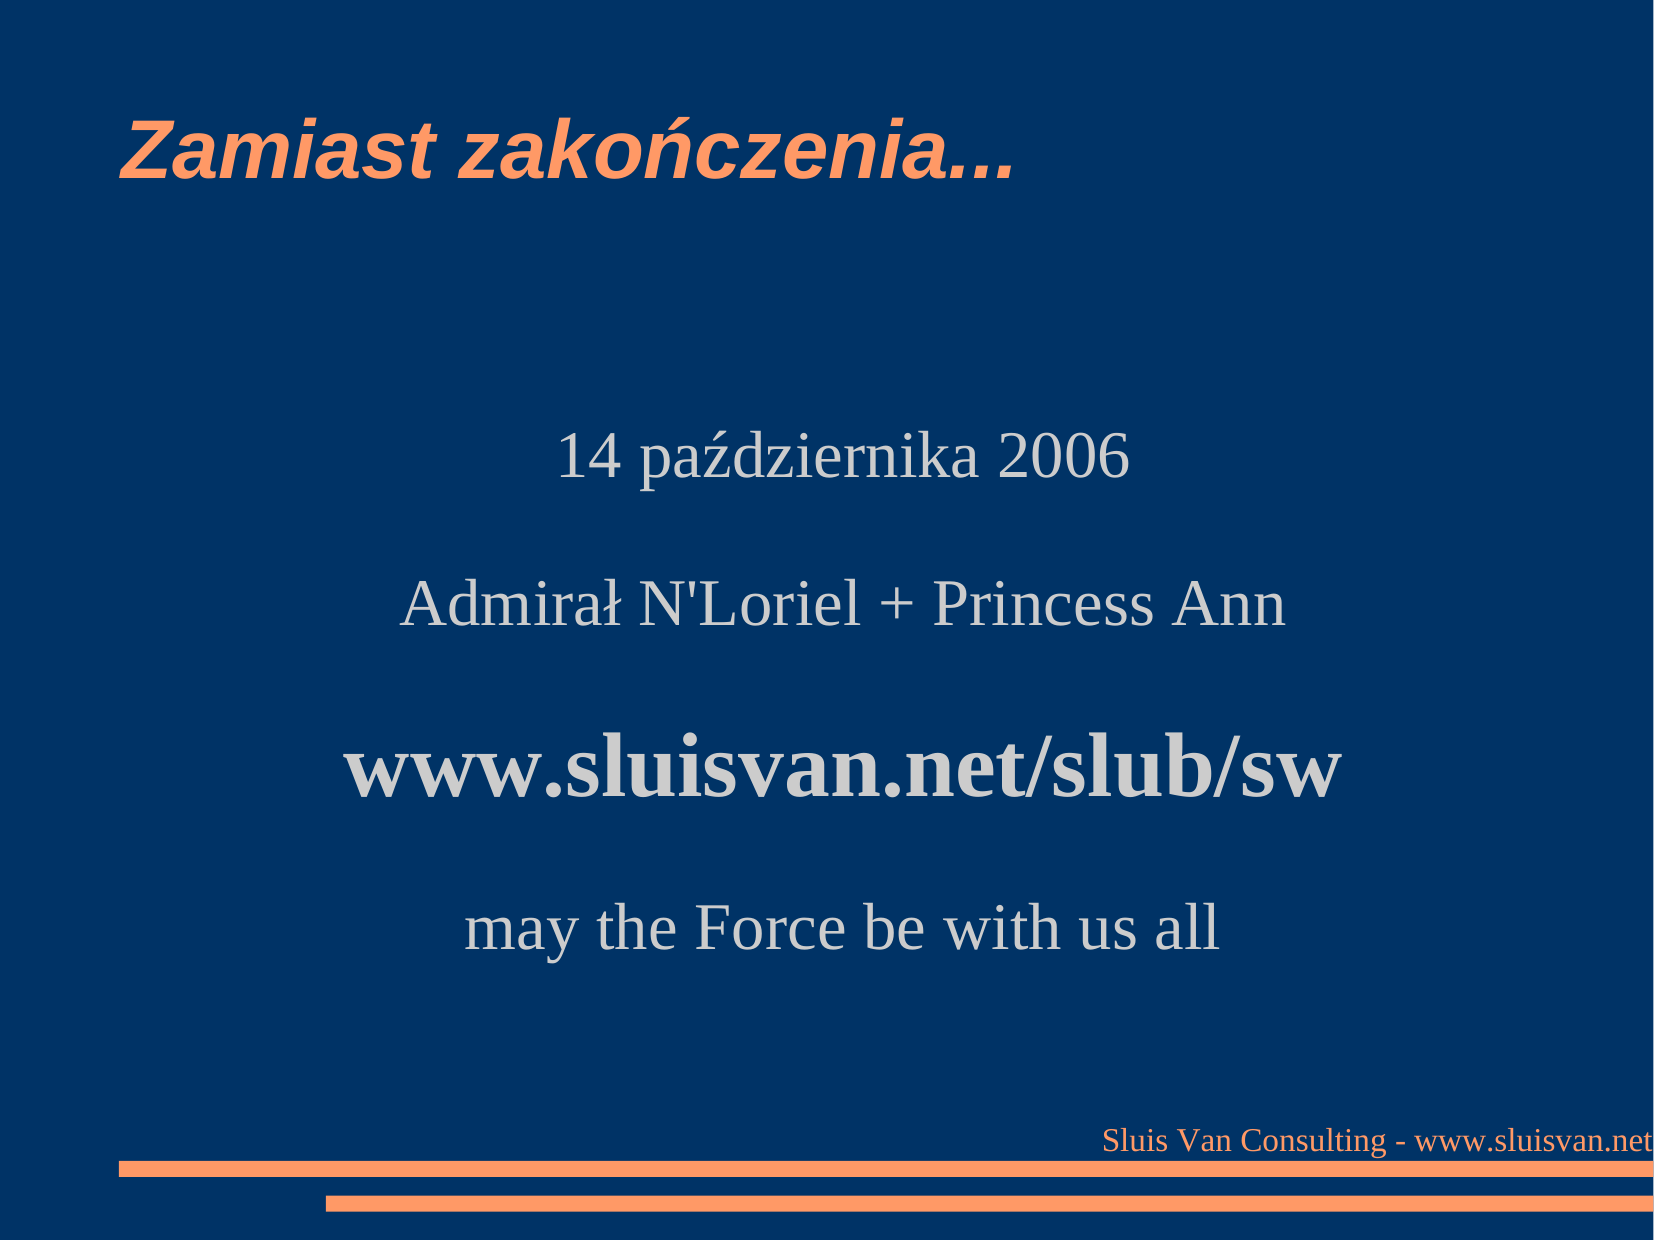

# Zamiast zakończenia...
14 października 2006
Admirał N'Loriel + Princess Ann
www.sluisvan.net/slub/sw
may the Force be with us all
Sluis Van Consulting - www.sluisvan.net